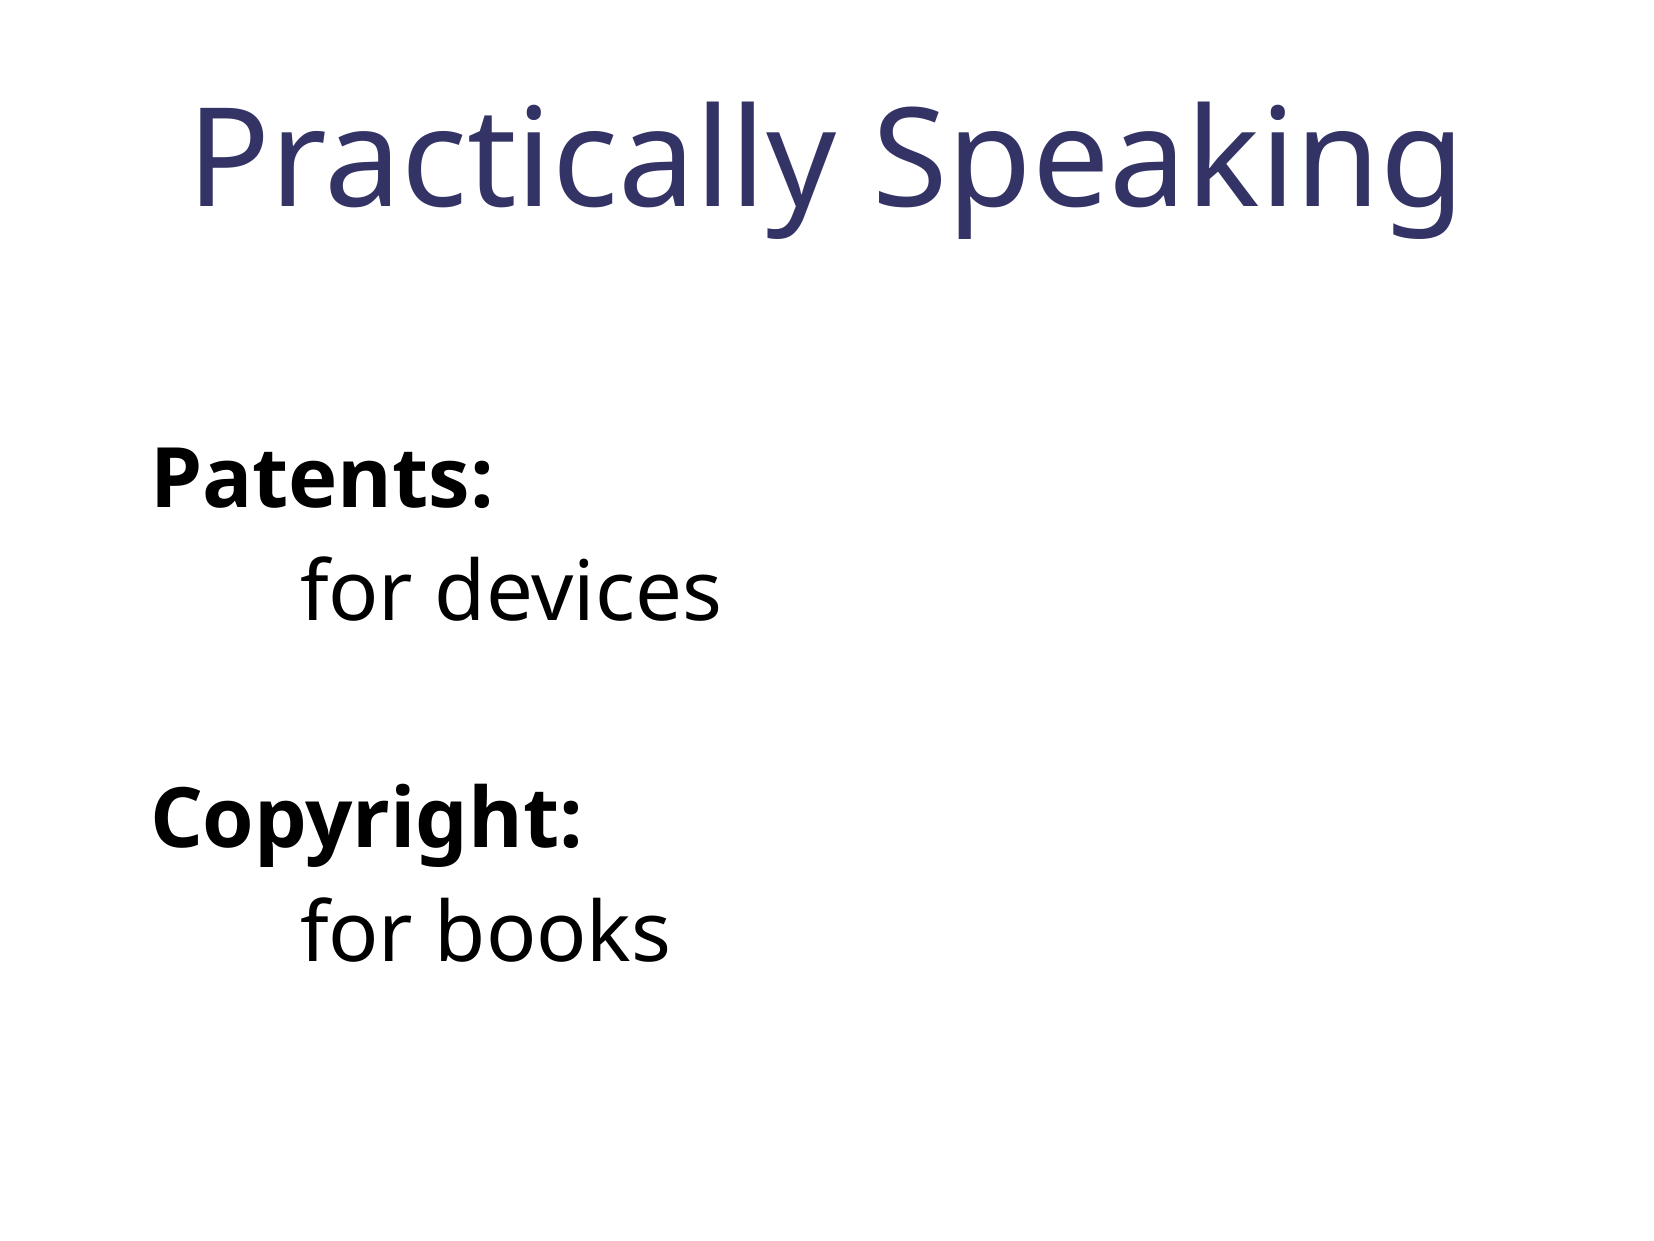

# Practically Speaking
Patents:
		for devices
Copyright:
		for books